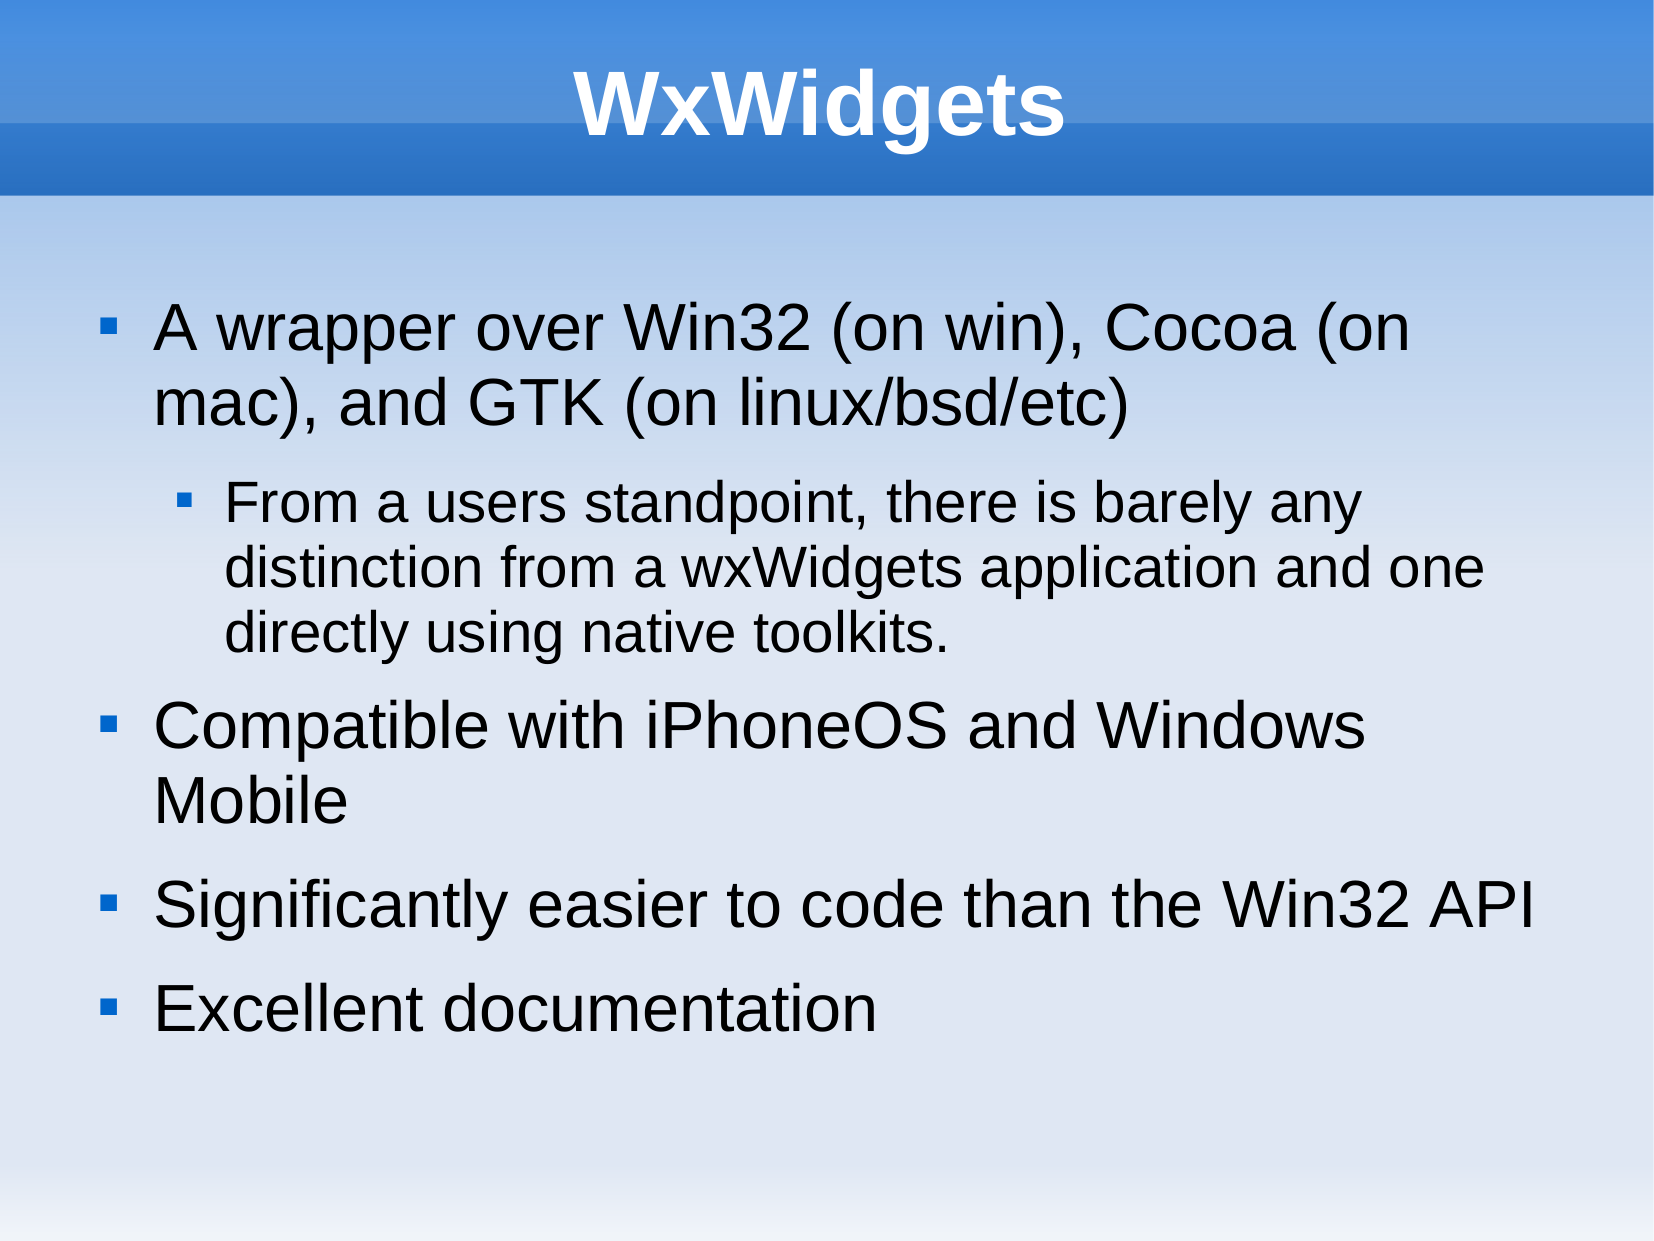

# WxWidgets
A wrapper over Win32 (on win), Cocoa (on mac), and GTK (on linux/bsd/etc)
From a users standpoint, there is barely any distinction from a wxWidgets application and one directly using native toolkits.
Compatible with iPhoneOS and Windows Mobile
Significantly easier to code than the Win32 API
Excellent documentation